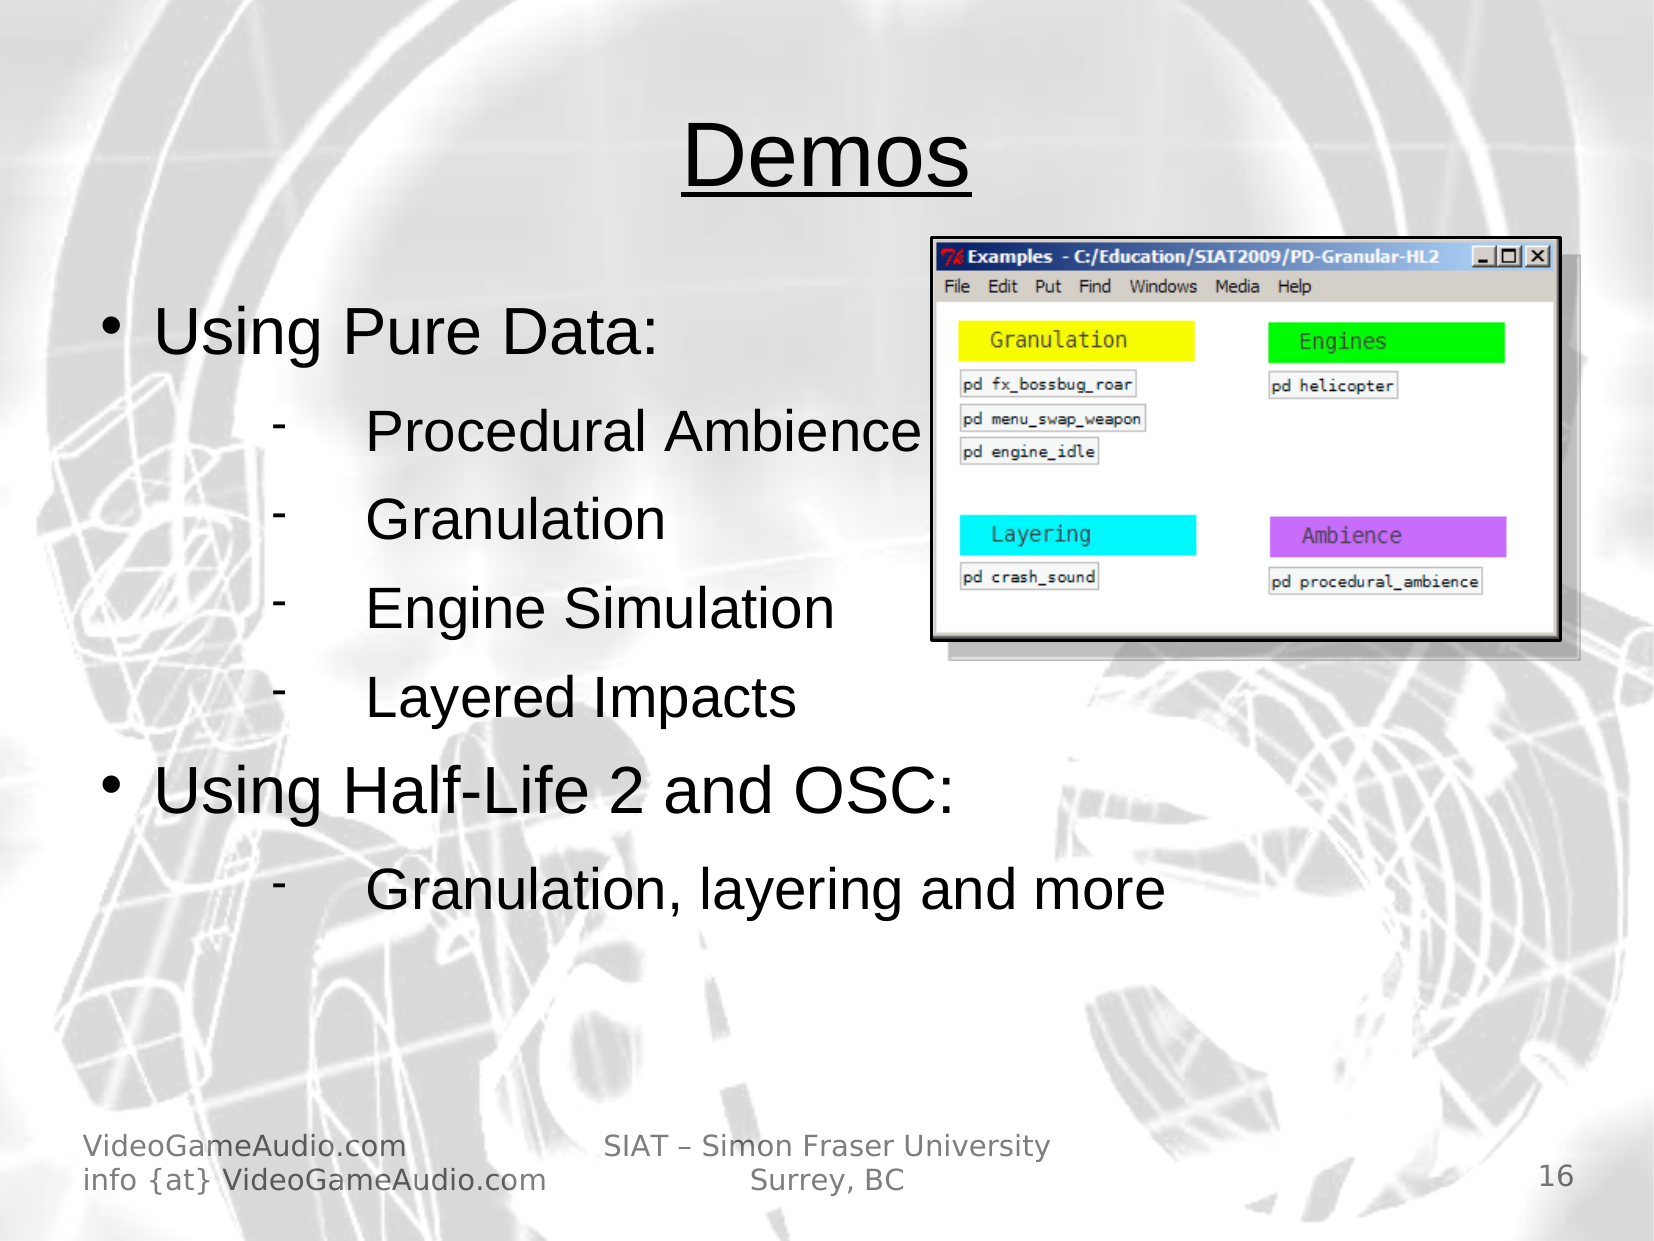

Demos
Using Pure Data:
Procedural Ambience
Granulation
Engine Simulation
Layered Impacts
Using Half-Life 2 and OSC:
Granulation, layering and more
16